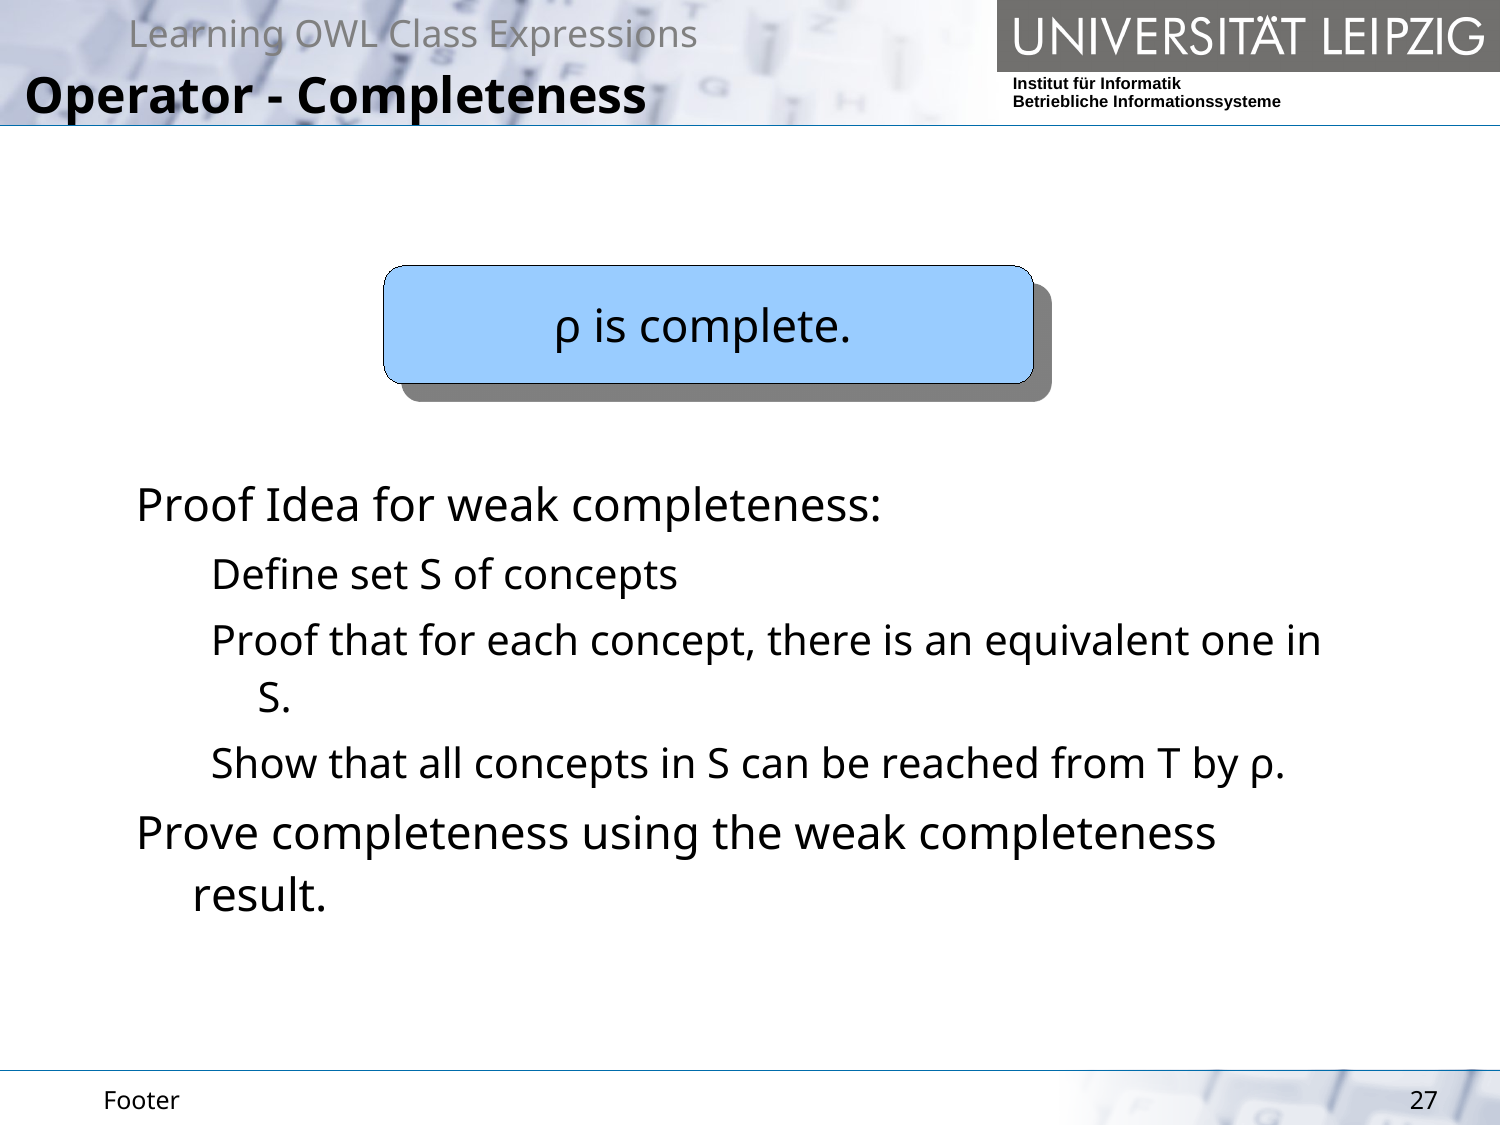

# Operator - Completeness
ρ is complete.
Proof Idea for weak completeness:
Define set S of concepts
Proof that for each concept, there is an equivalent one in S.
Show that all concepts in S can be reached from Τ by ρ.
Prove completeness using the weak completeness result.
Footer
27